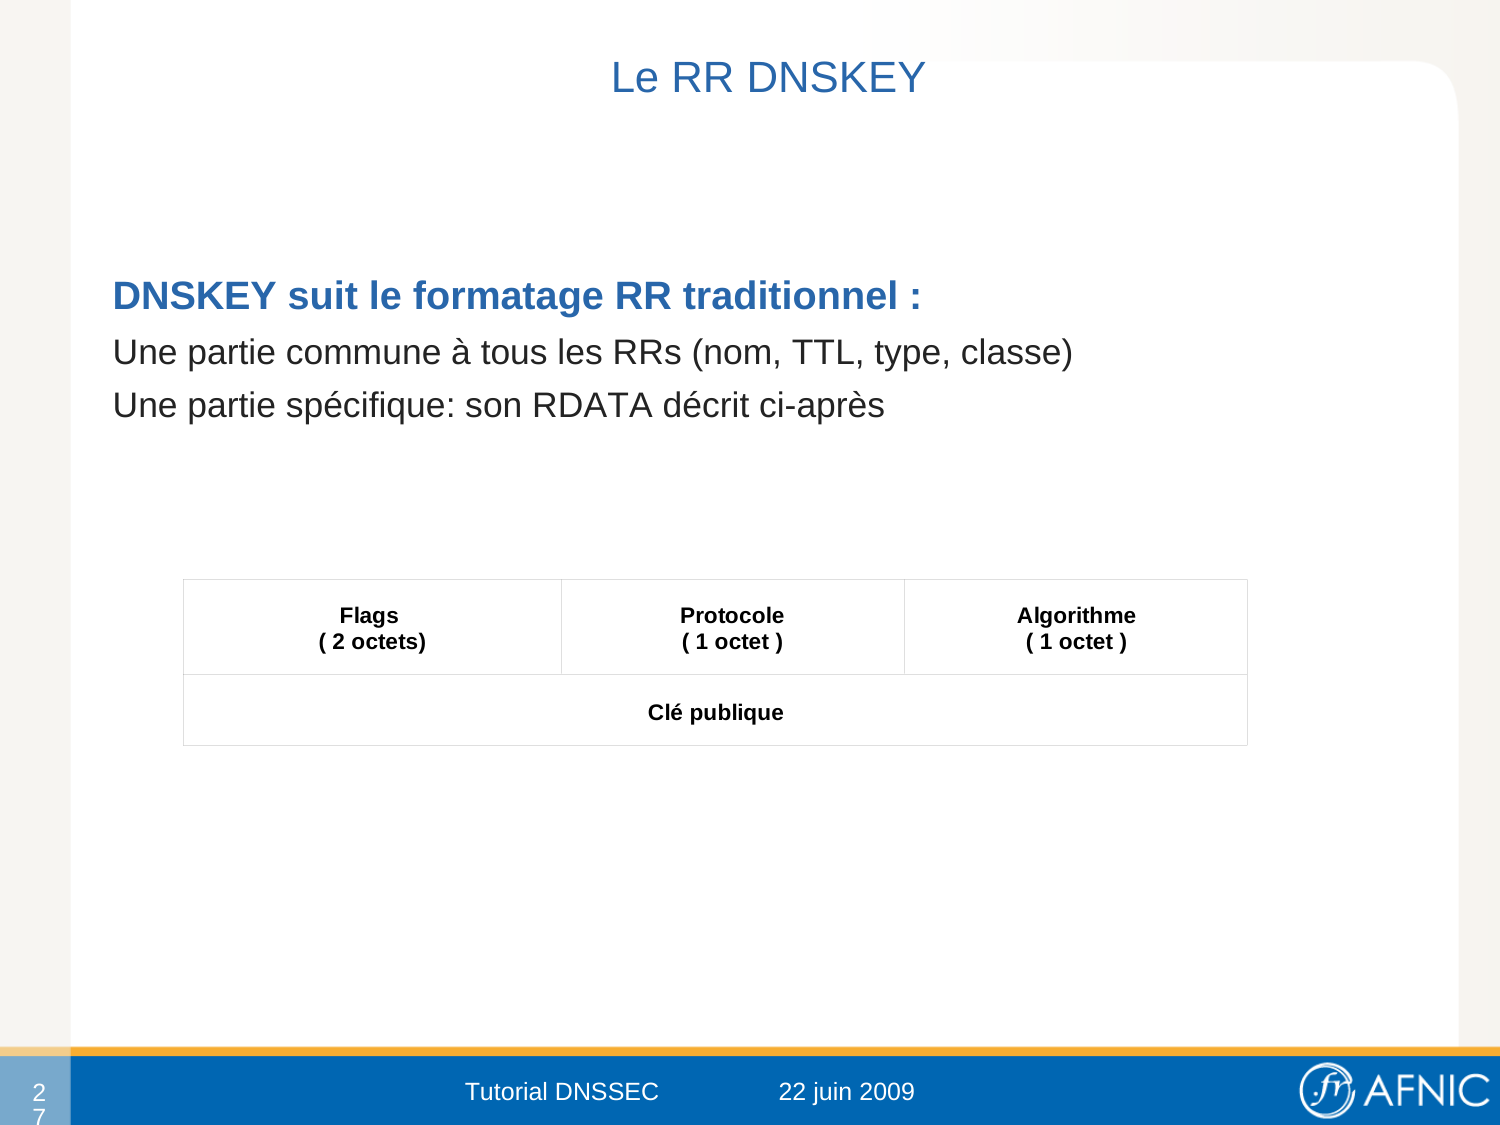

# Le RR DNSKEY
DNSKEY suit le formatage RR traditionnel :
Une partie commune à tous les RRs (nom, TTL, type, classe)
Une partie spécifique: son RDATA décrit ci-après